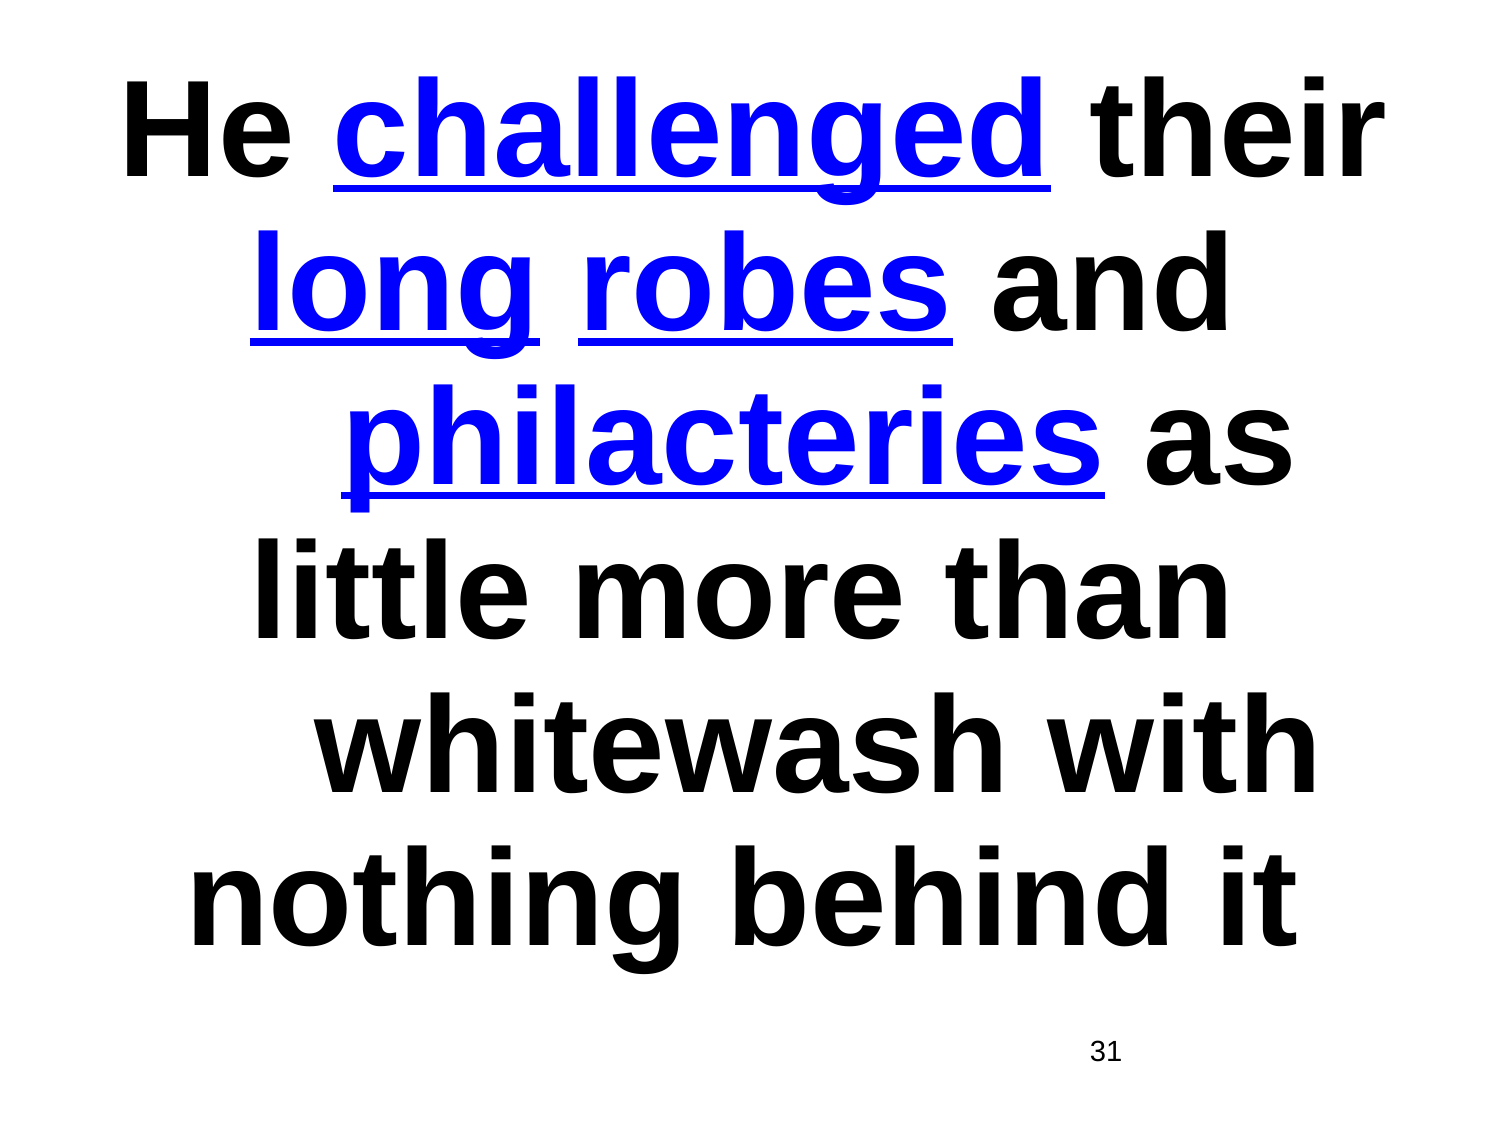

He challenged their long robes and
 philacteries as little more than
 whitewash with nothing behind it
31